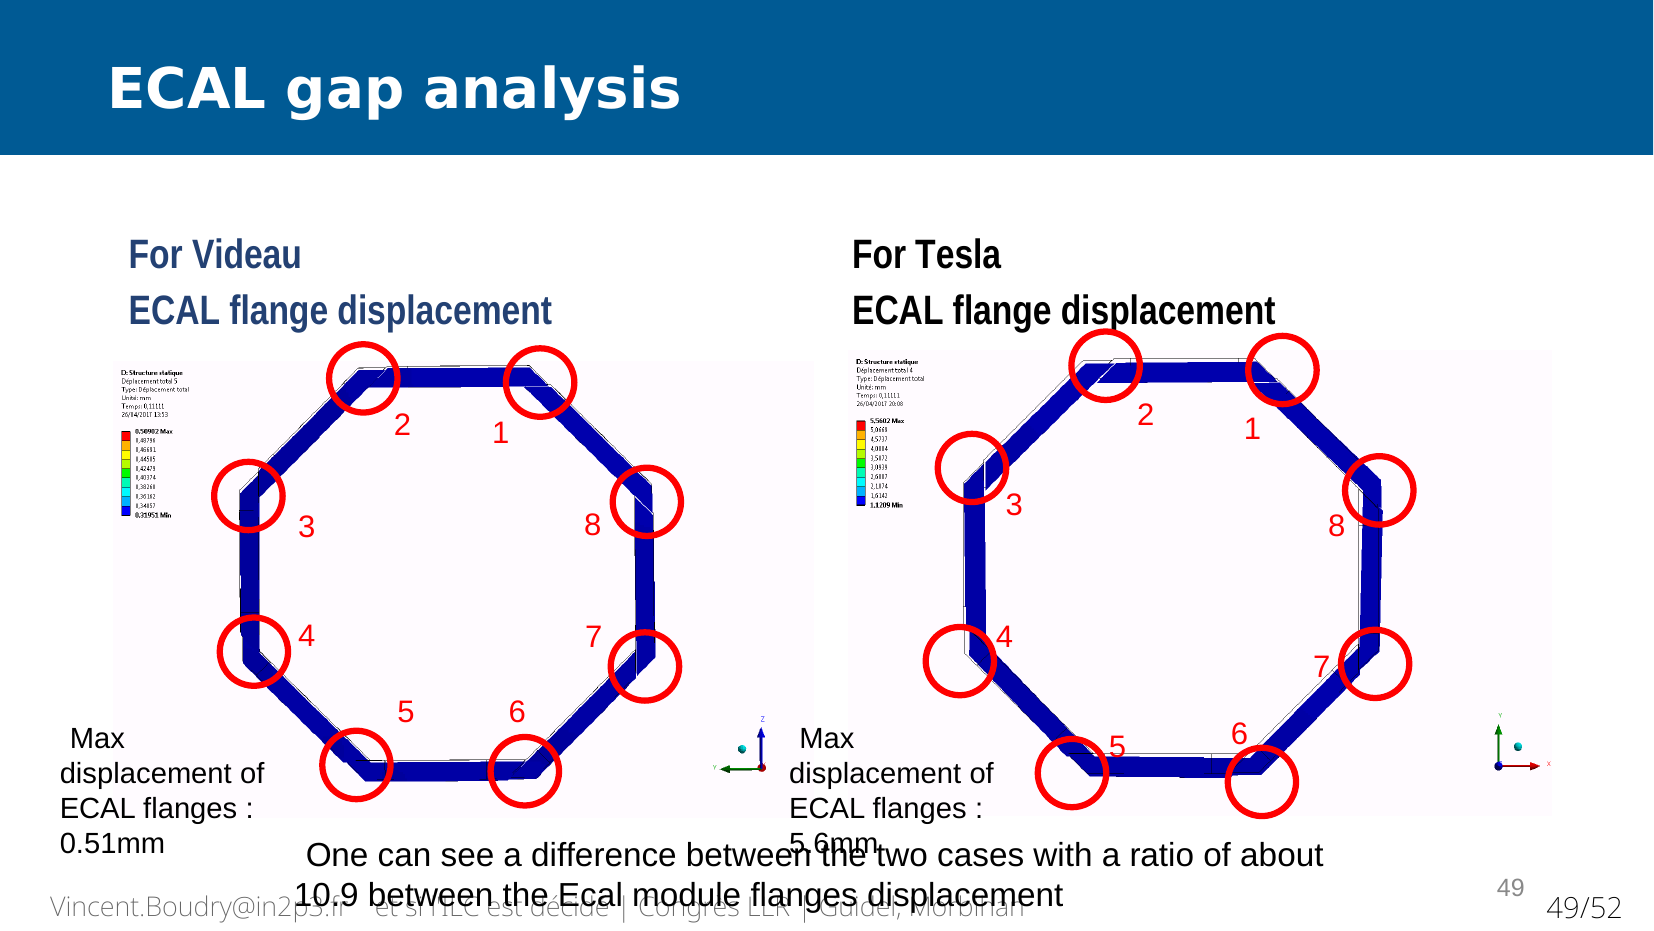

# ECAL gap analysis
For Videau
ECAL flange displacement
For Tesla
ECAL flange displacement
2
2
1
1
3
8
8
3
4
4
7
7
6
5
6
Max displacement of ECAL flanges : 0.51mm
Max displacement of ECAL flanges : 5.6mm
5
One can see a difference between the two cases with a ratio of about
10.9 between the Ecal module flanges displacement
et si l'ILC est décidé | Congrès LLR | Guidel, Morbihan
49